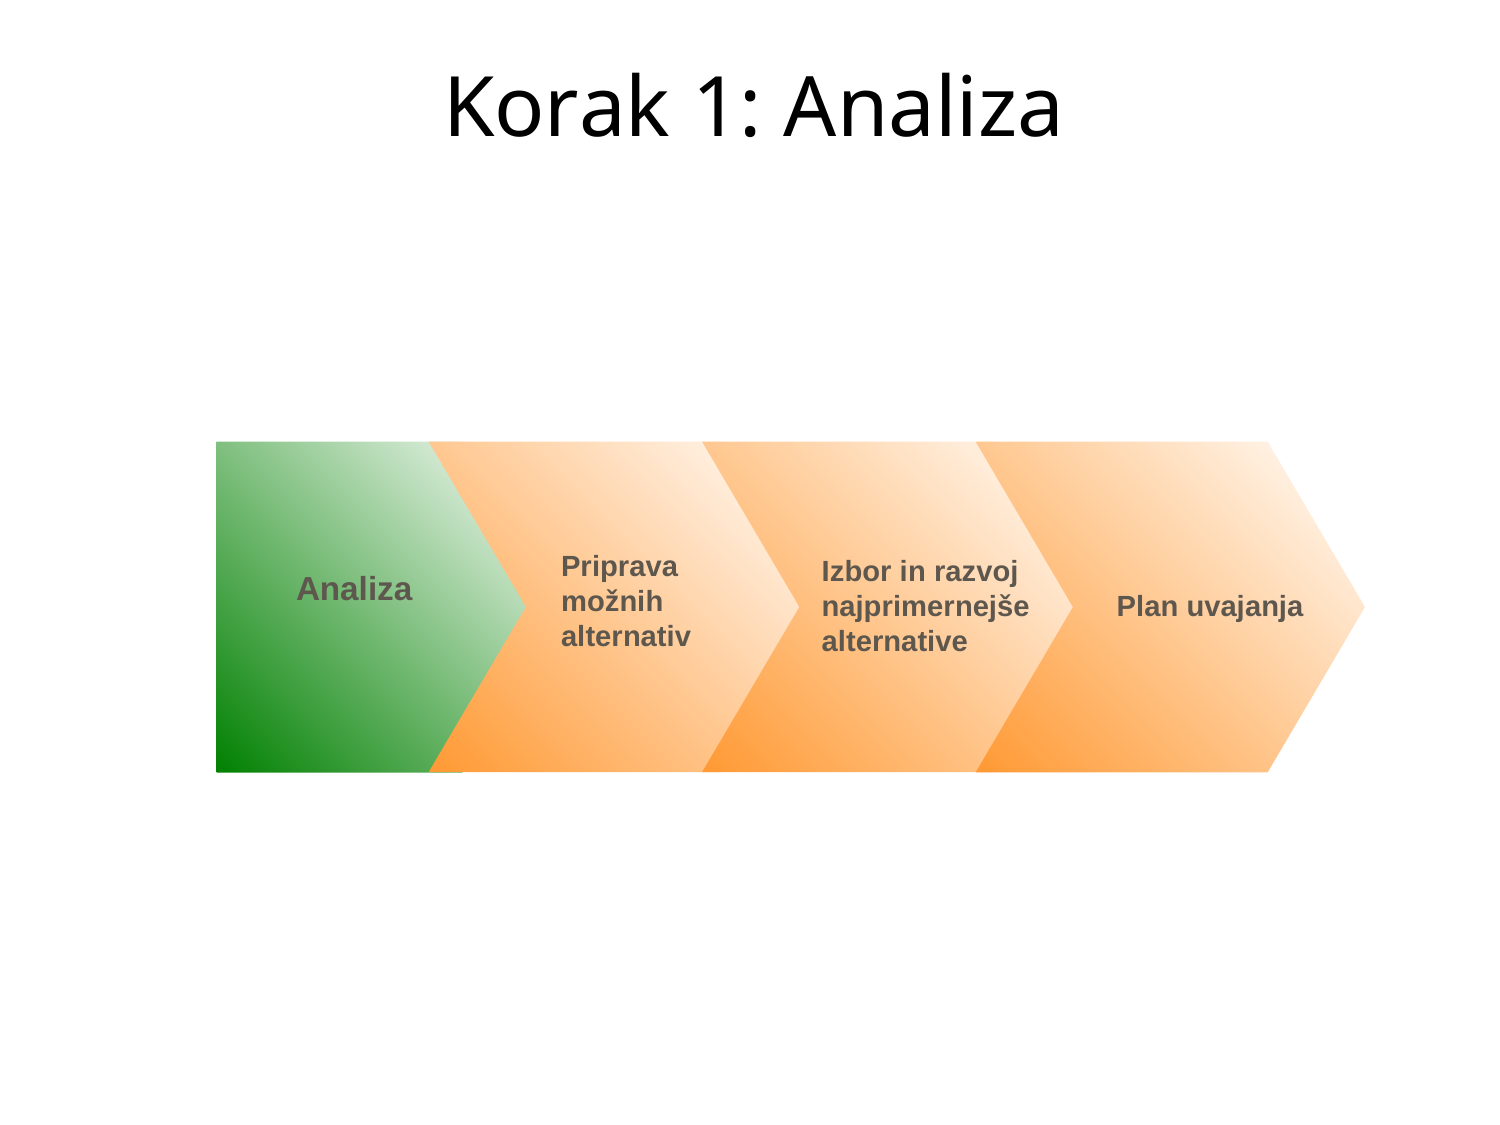

# Korak 1: Analiza
Priprava možnih alternativ
Izbor in razvoj
najprimernejše
alternative
Analiza
Plan uvajanja